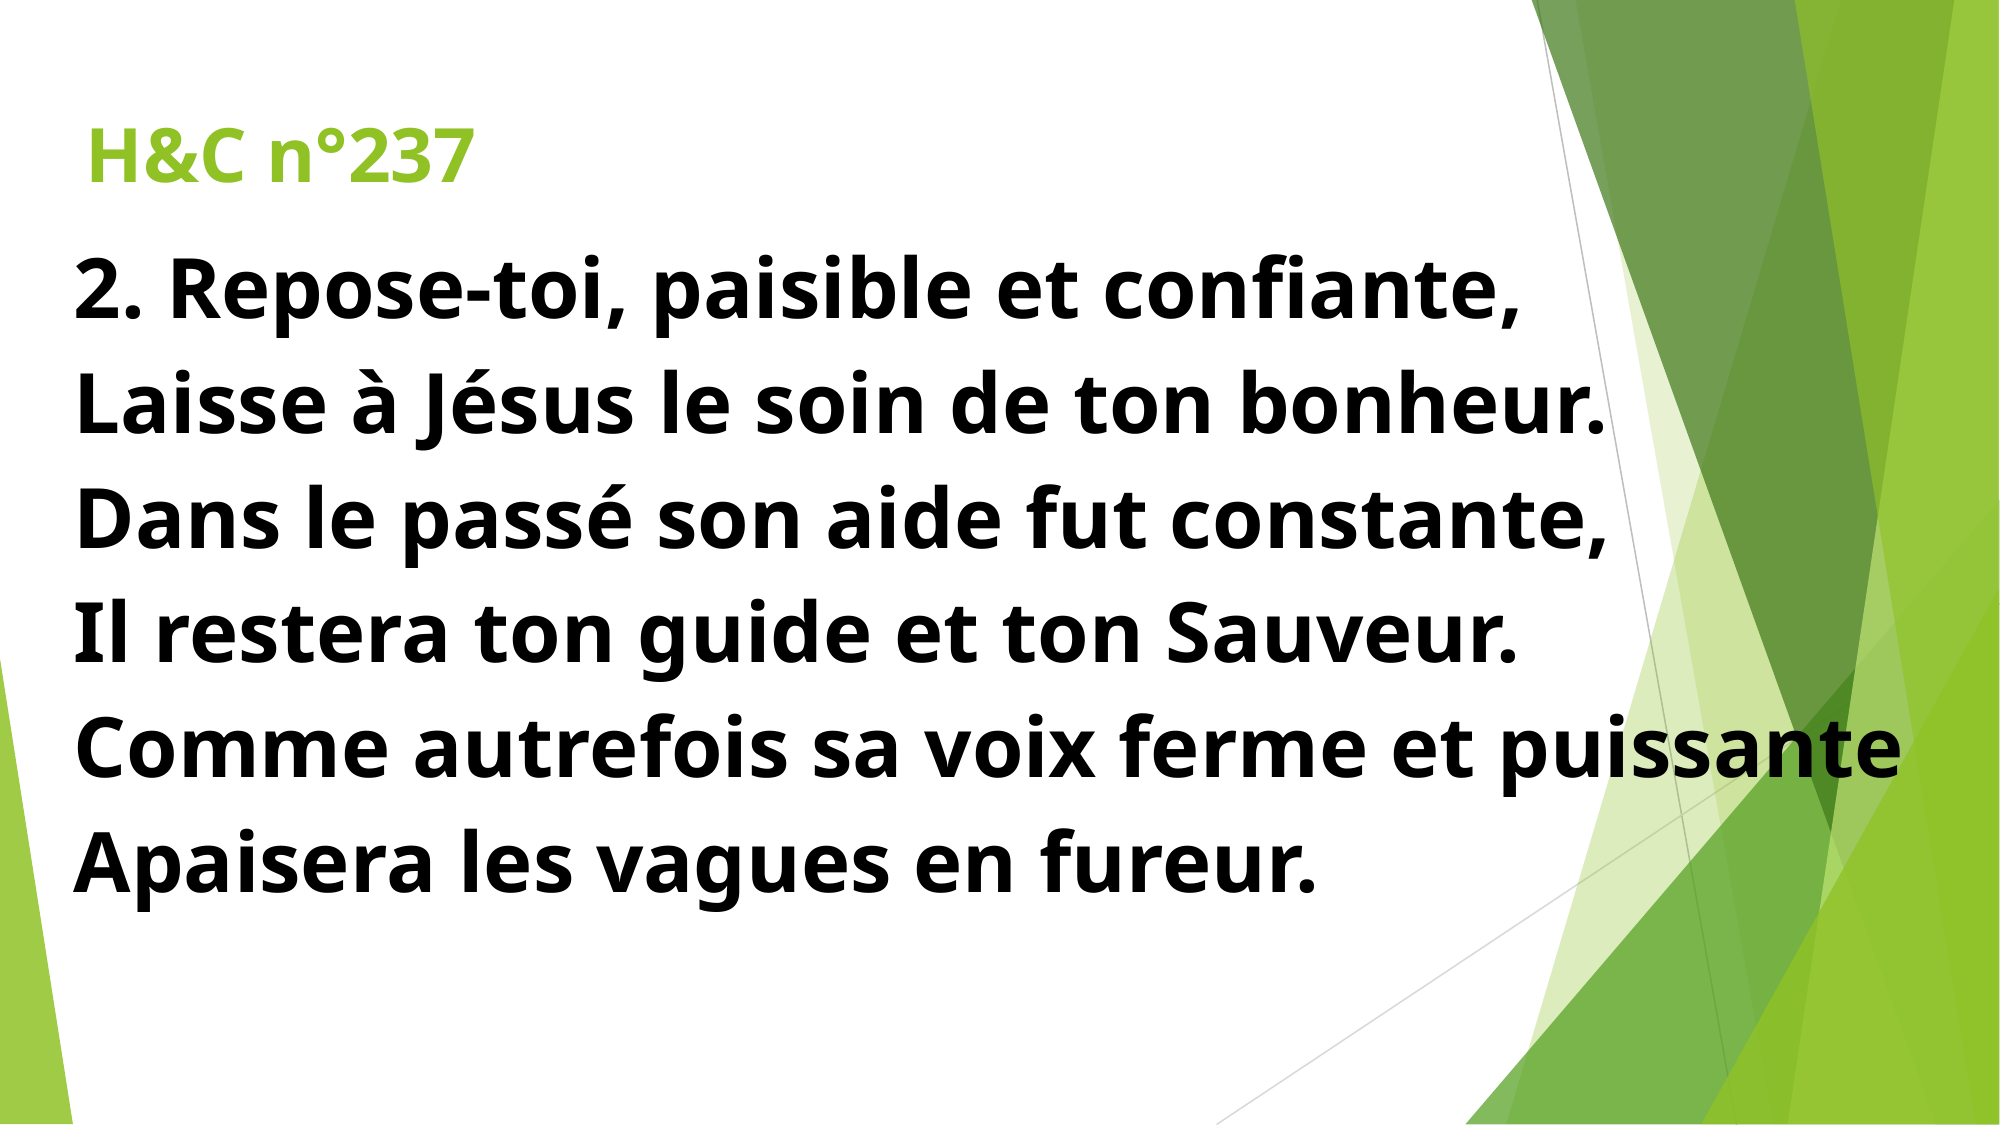

H&C n°237
2. Repose-toi, paisible et confiante,
Laisse à Jésus le soin de ton bonheur.
Dans le passé son aide fut constante,
Il restera ton guide et ton Sauveur.
Comme autrefois sa voix ferme et puissante
Apaisera les vagues en fureur.